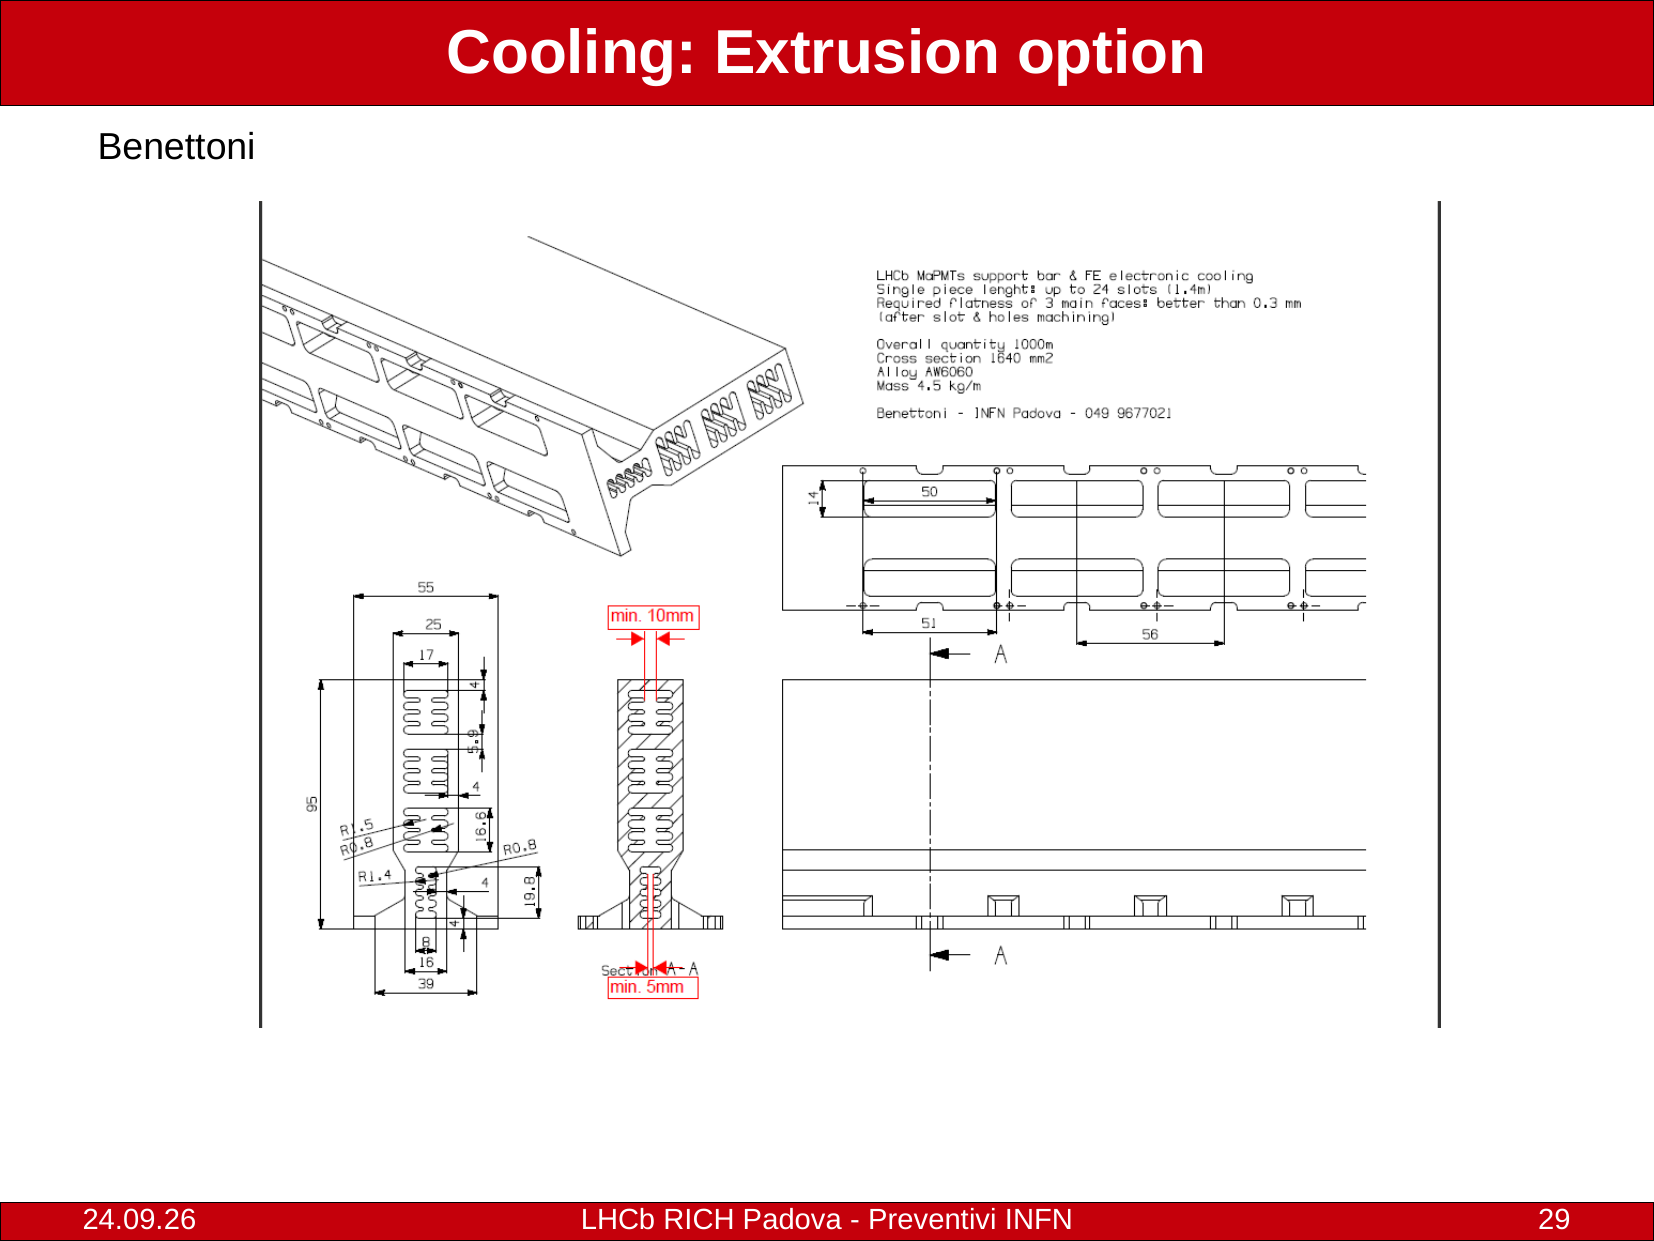

# Cooling: Extrusion option
Benettoni
LHCb RICH Padova - Preventivi INFN
29